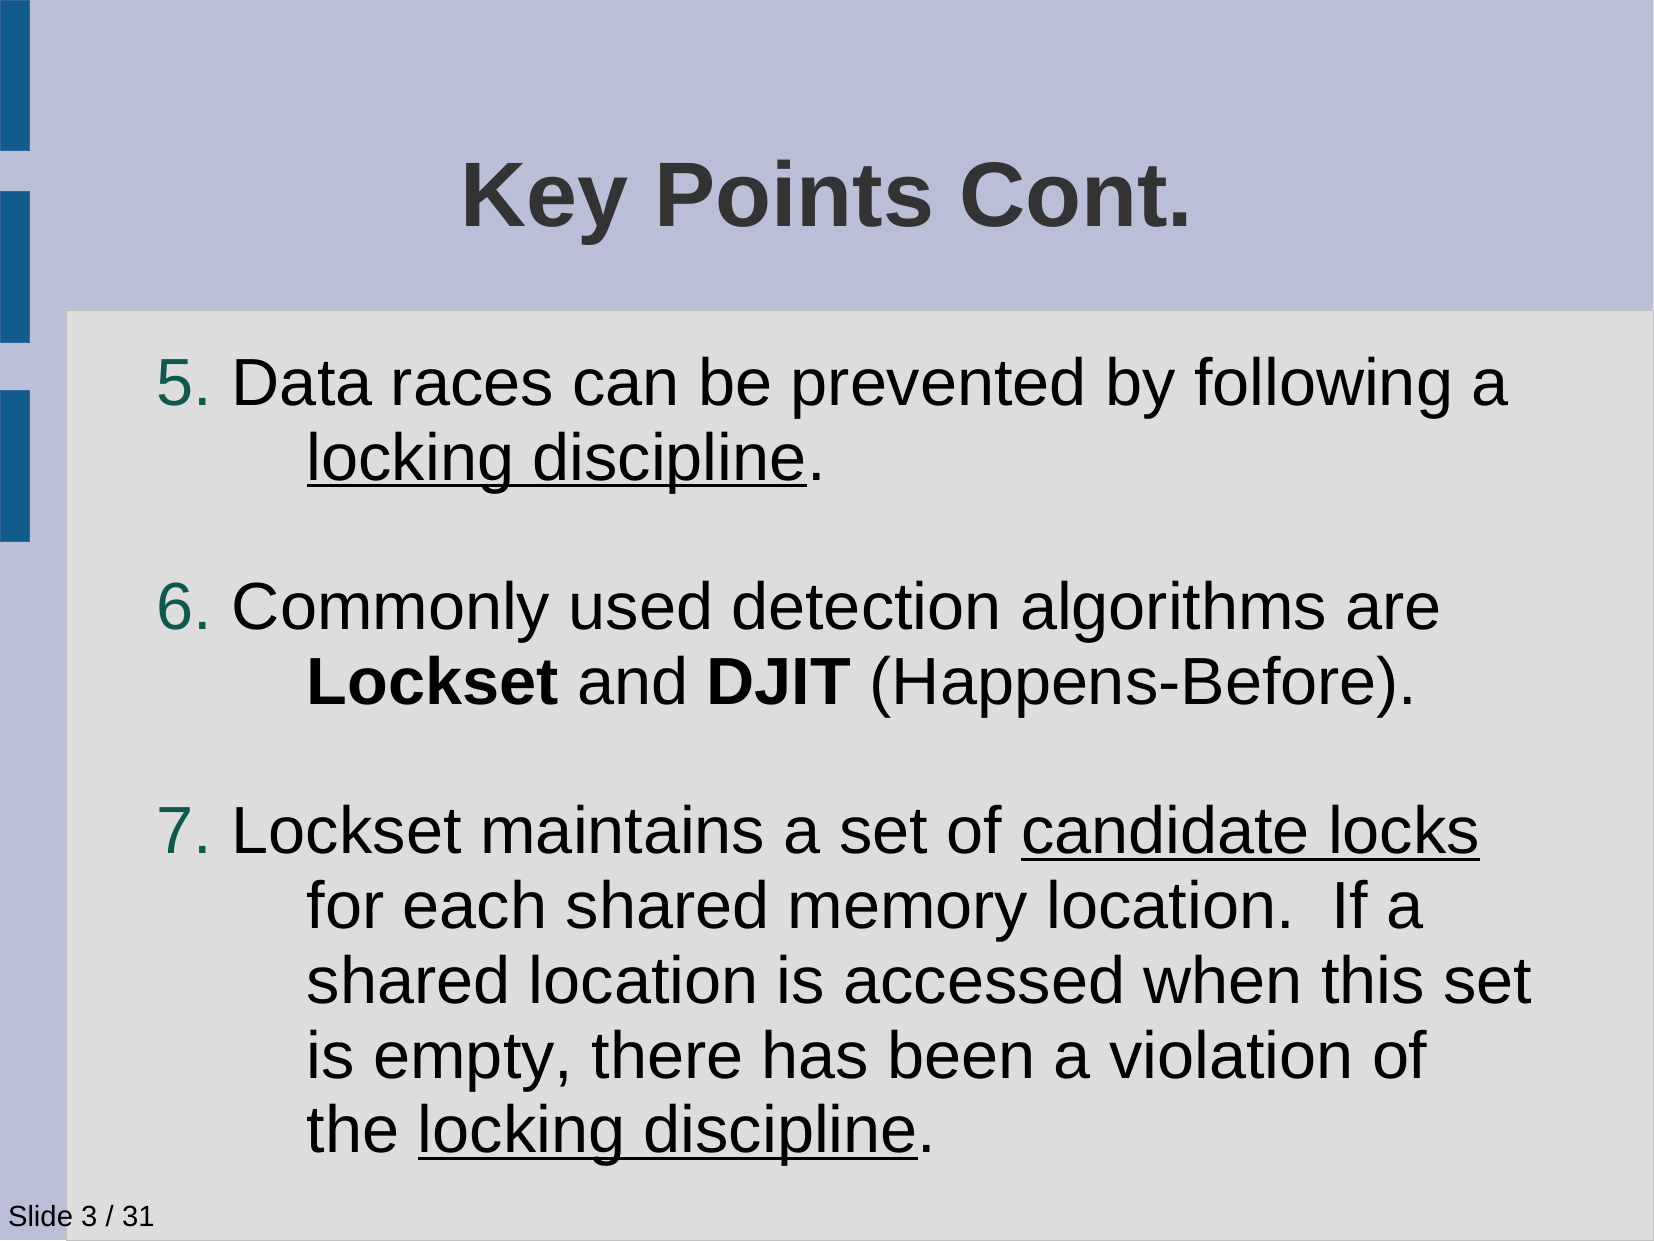

# Key Points Cont.
Data races can be prevented by following a
locking discipline.
Commonly used detection algorithms are
Lockset and DJIT (Happens-Before).
Lockset maintains a set of candidate locks for each shared memory location. If a shared location is accessed when this set is empty, there has been a violation of the locking discipline.
Slide 3 / 31